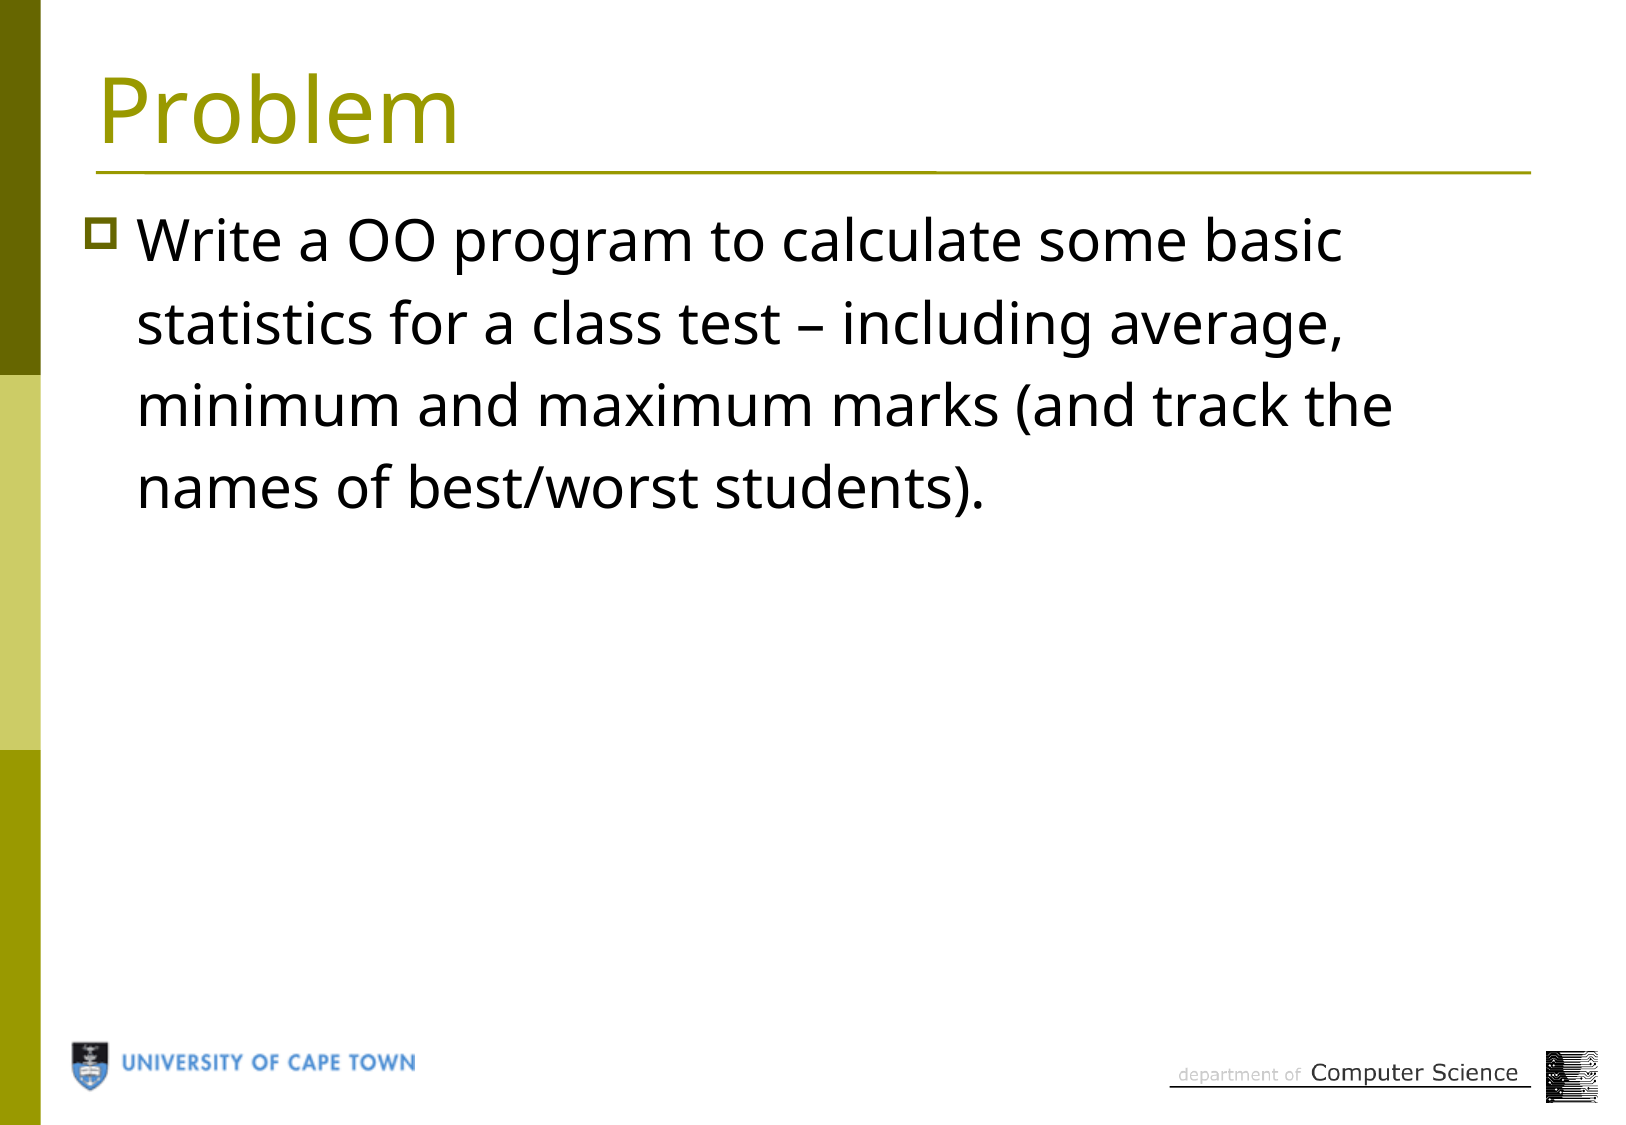

# Problem
Write a OO program to calculate some basic statistics for a class test – including average, minimum and maximum marks (and track the names of best/worst students).